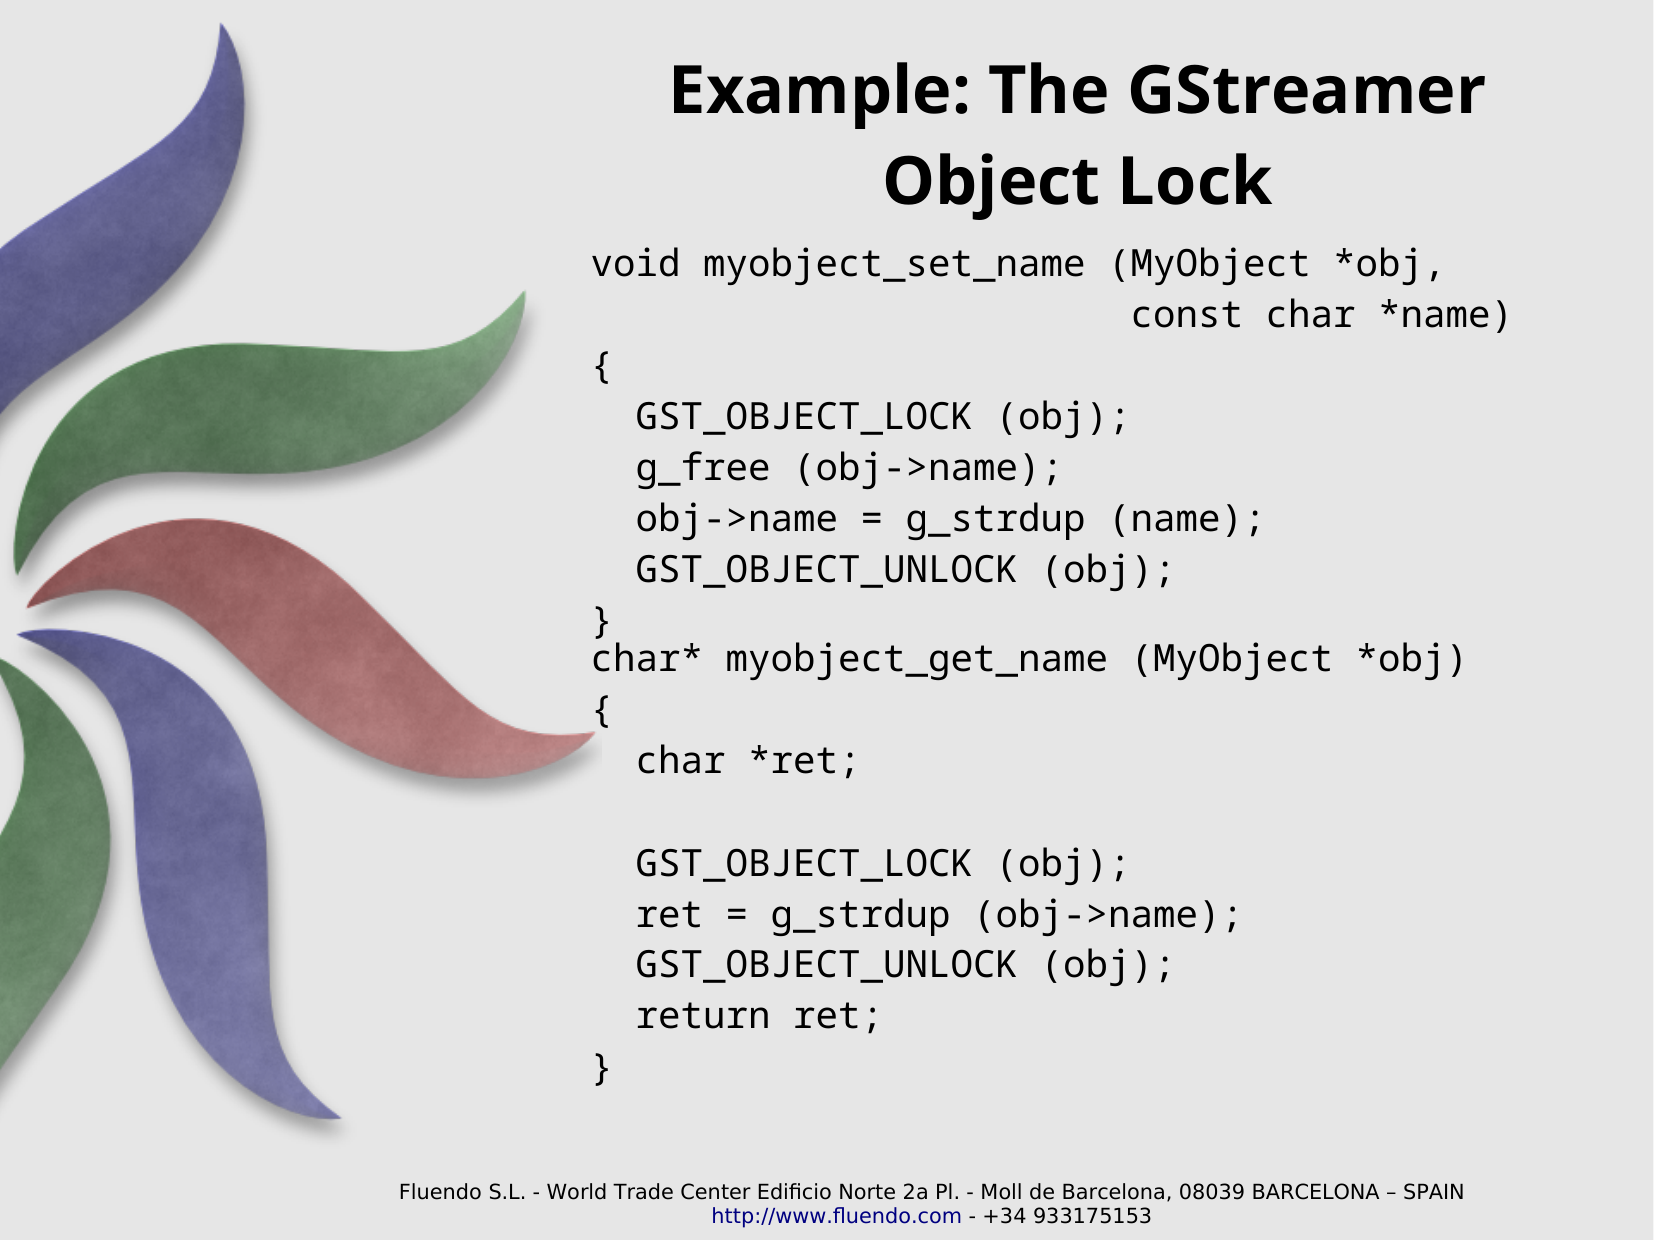

# Example: The GStreamer Object Lock
void myobject_set_name (MyObject *obj,
 const char *name)
{
 GST_OBJECT_LOCK (obj);
 g_free (obj->name);
 obj->name = g_strdup (name);
 GST_OBJECT_UNLOCK (obj);
}
char* myobject_get_name (MyObject *obj)
{
 char *ret;
 GST_OBJECT_LOCK (obj);
 ret = g_strdup (obj->name);
 GST_OBJECT_UNLOCK (obj);
 return ret;
}